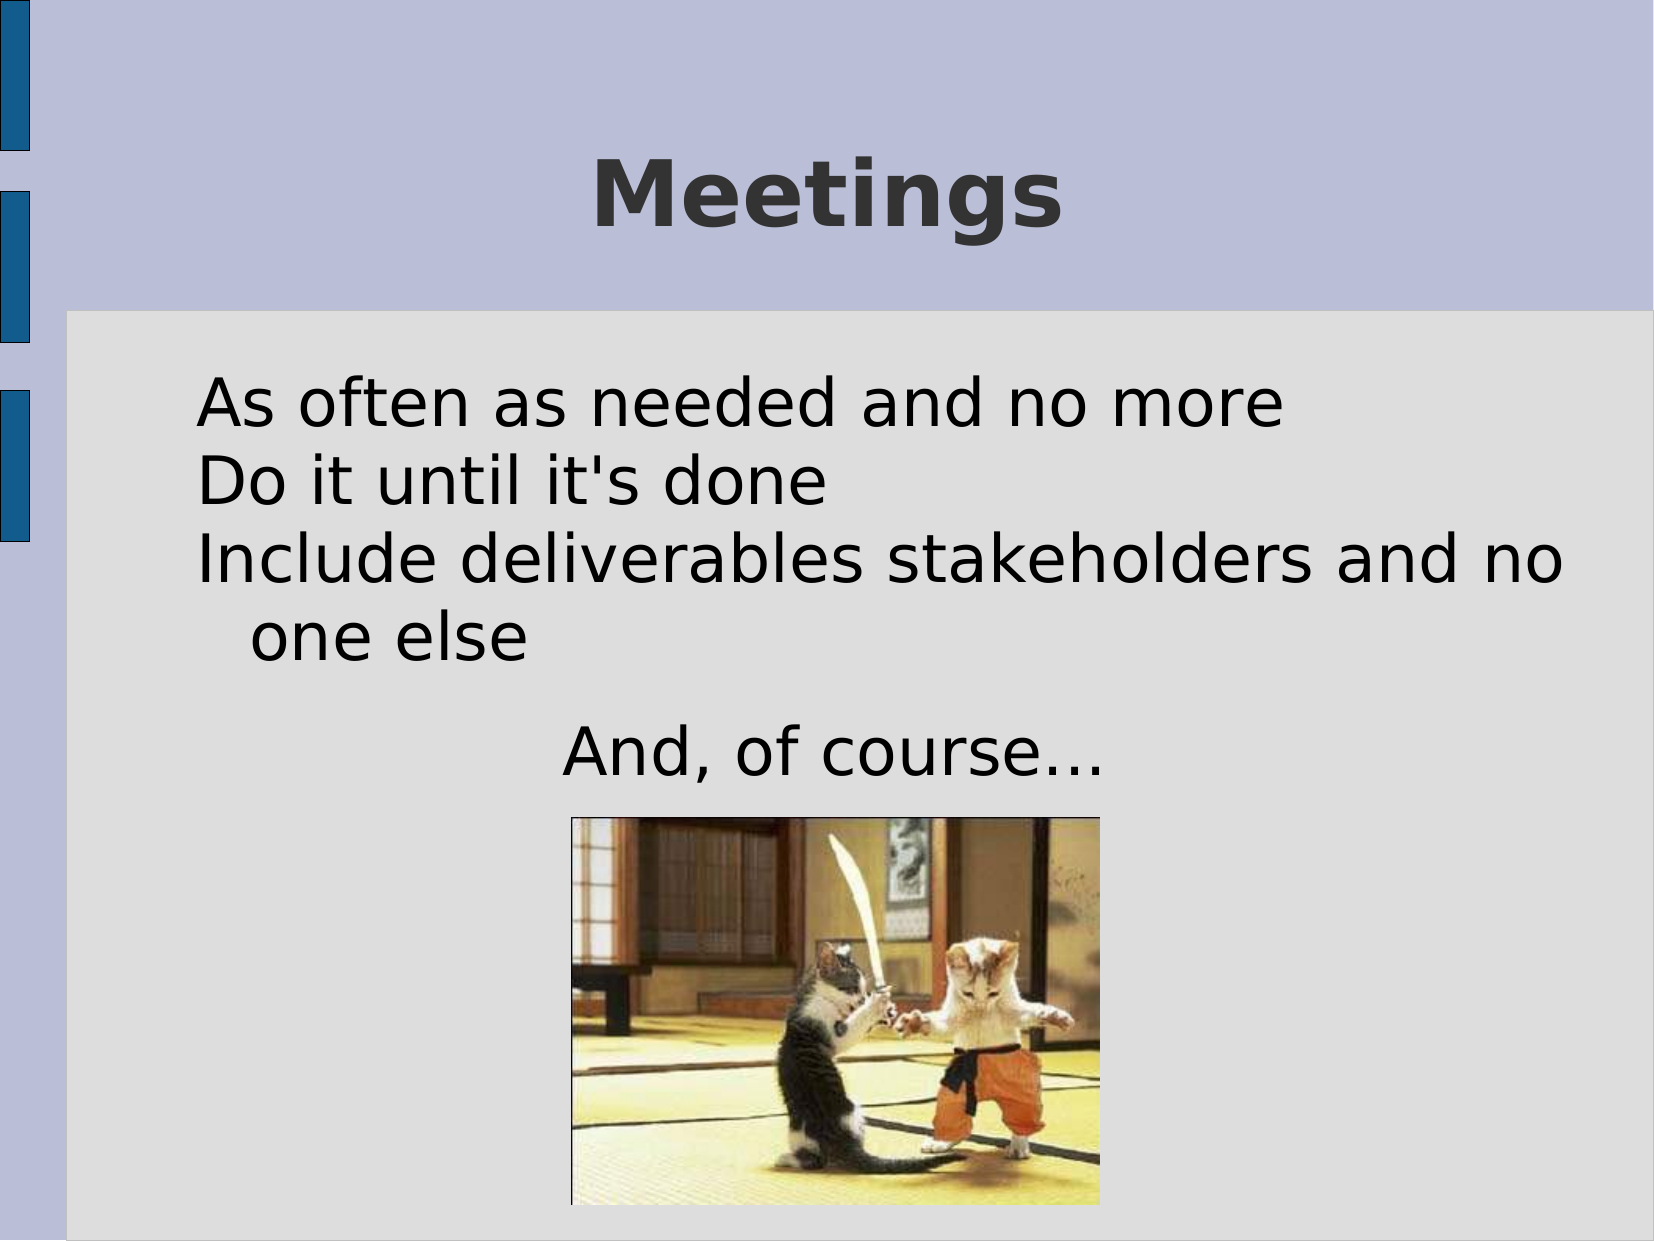

# Meetings
As often as needed and no more
Do it until it's done
Include deliverables stakeholders and no one else
And, of course...